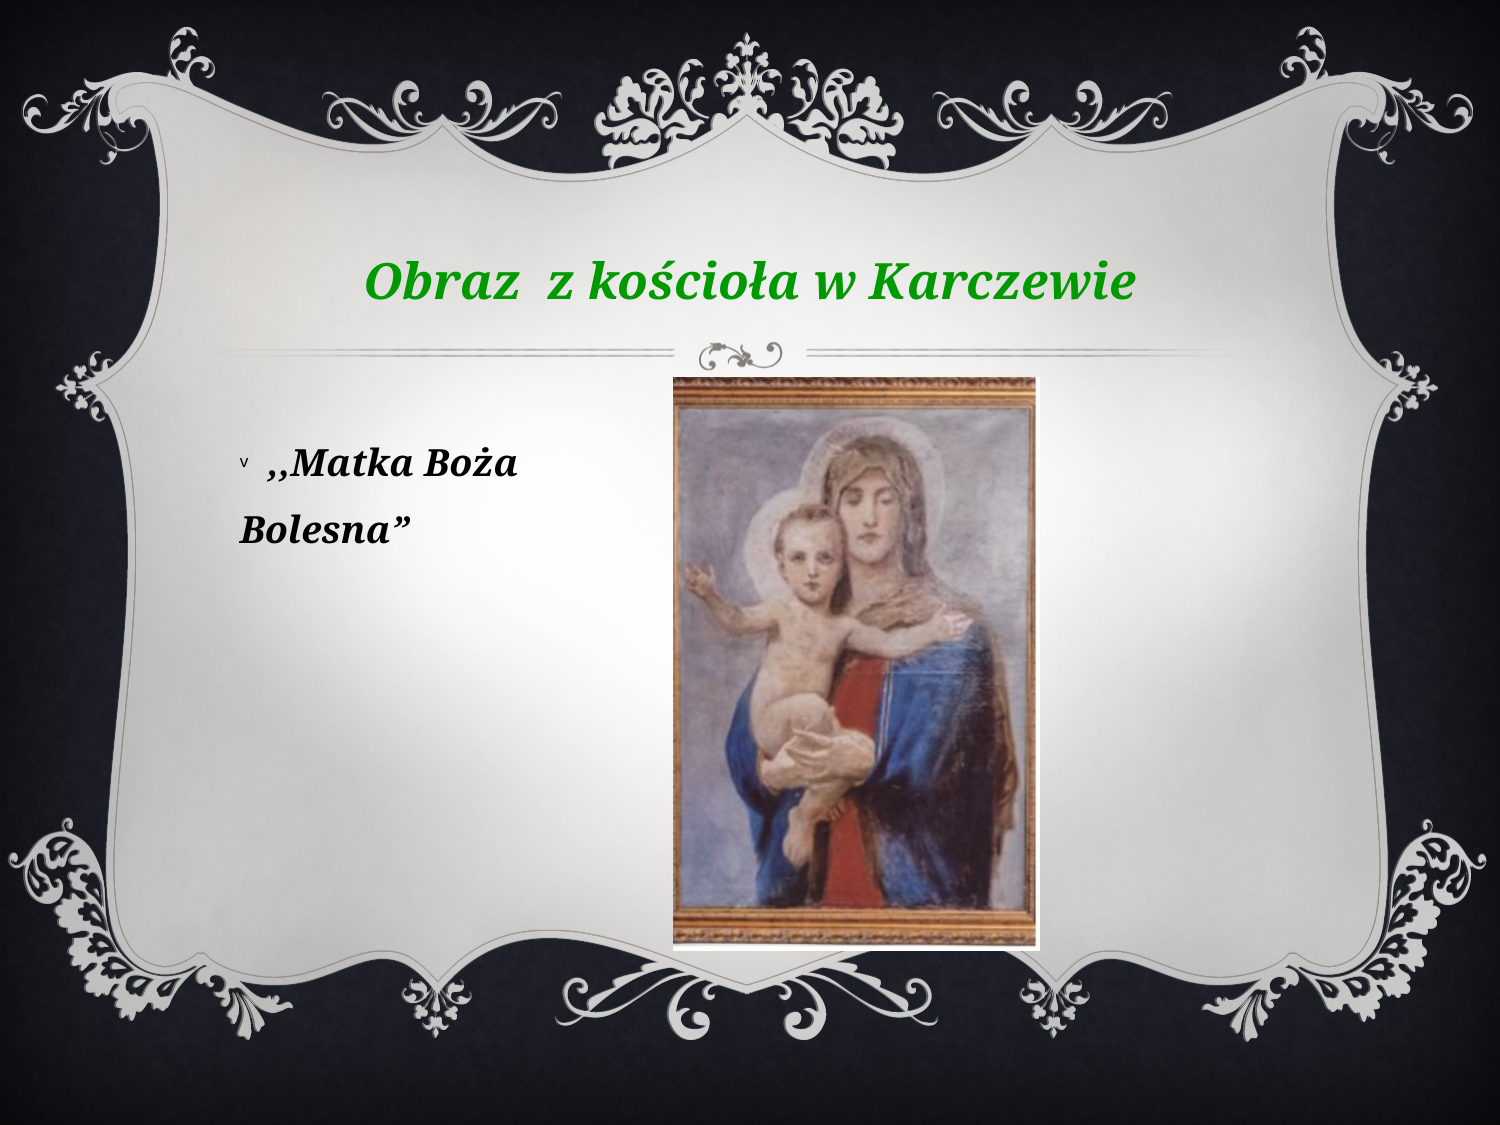

# Obraz z kościoła w Karczewie
 ,,Matka Boża Bolesna”